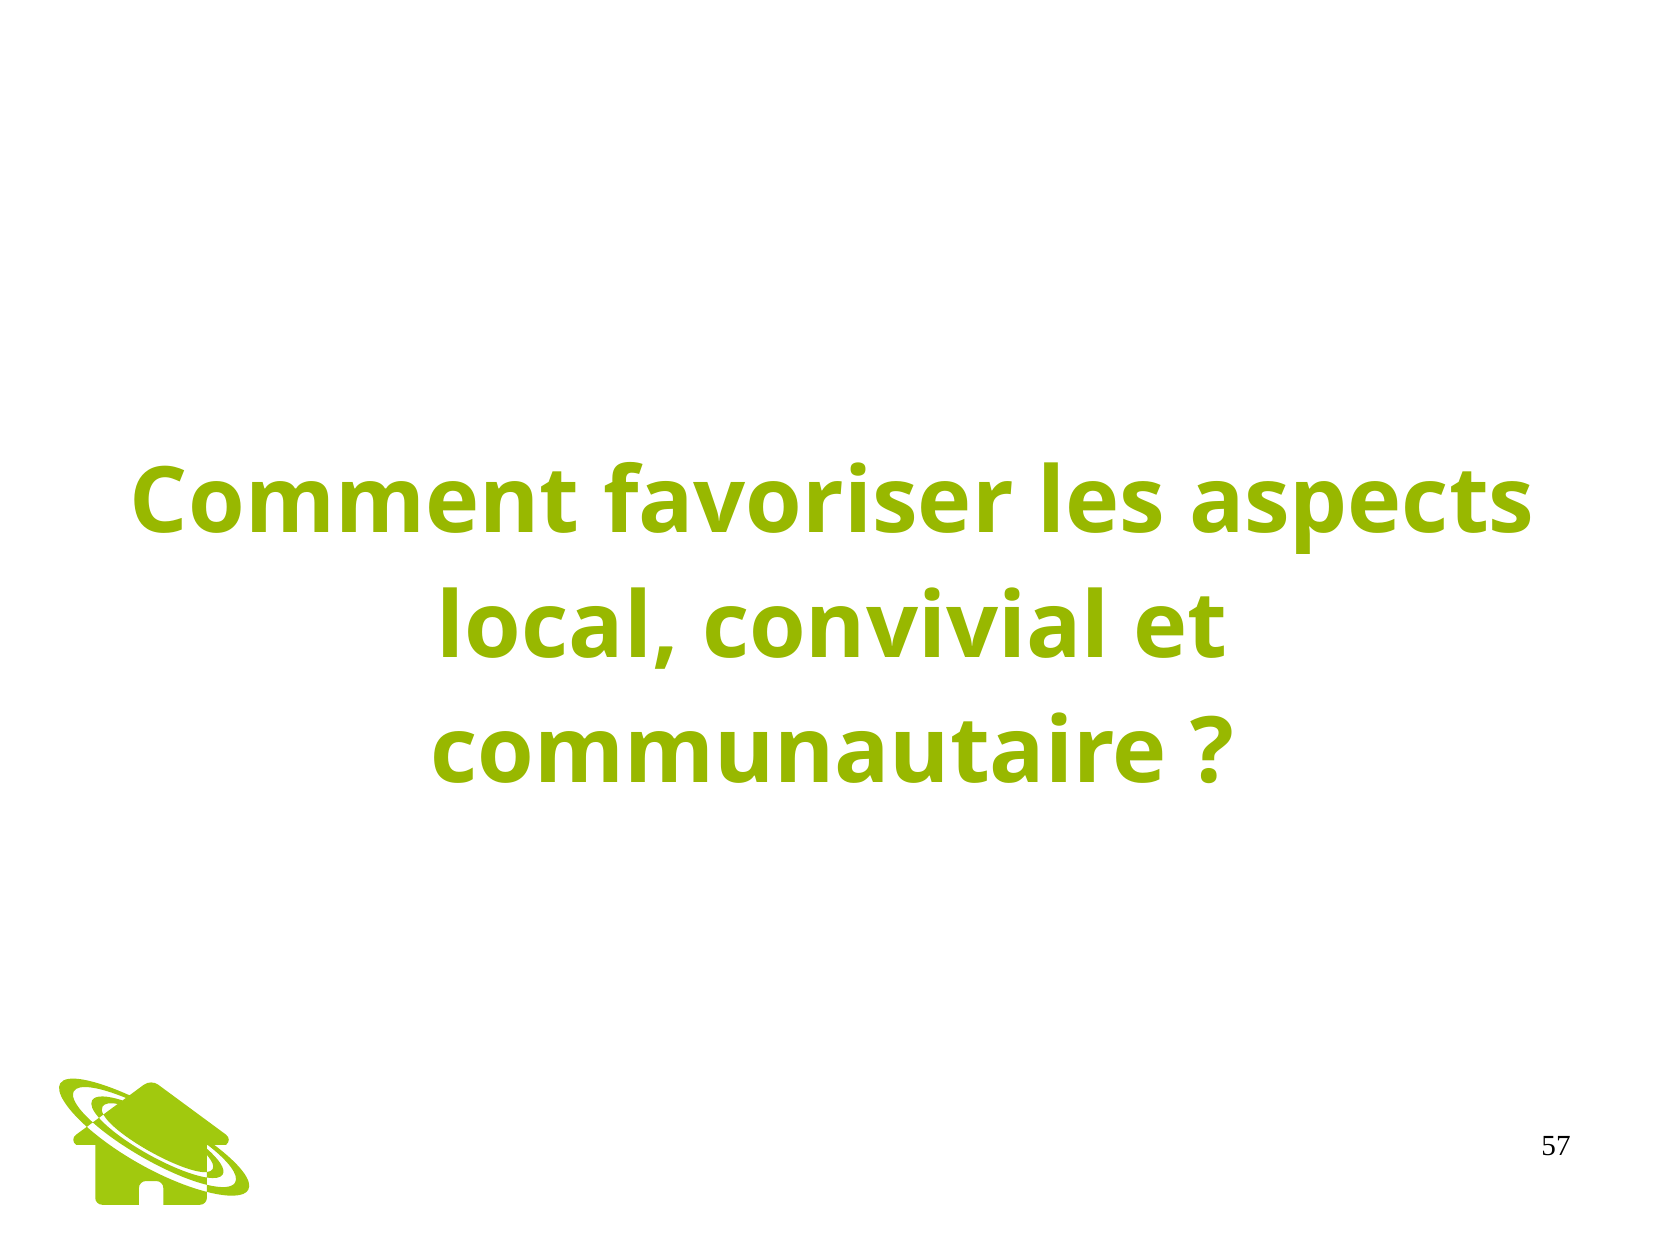

# Comment favoriser les aspects local, convivial et communautaire ?
57